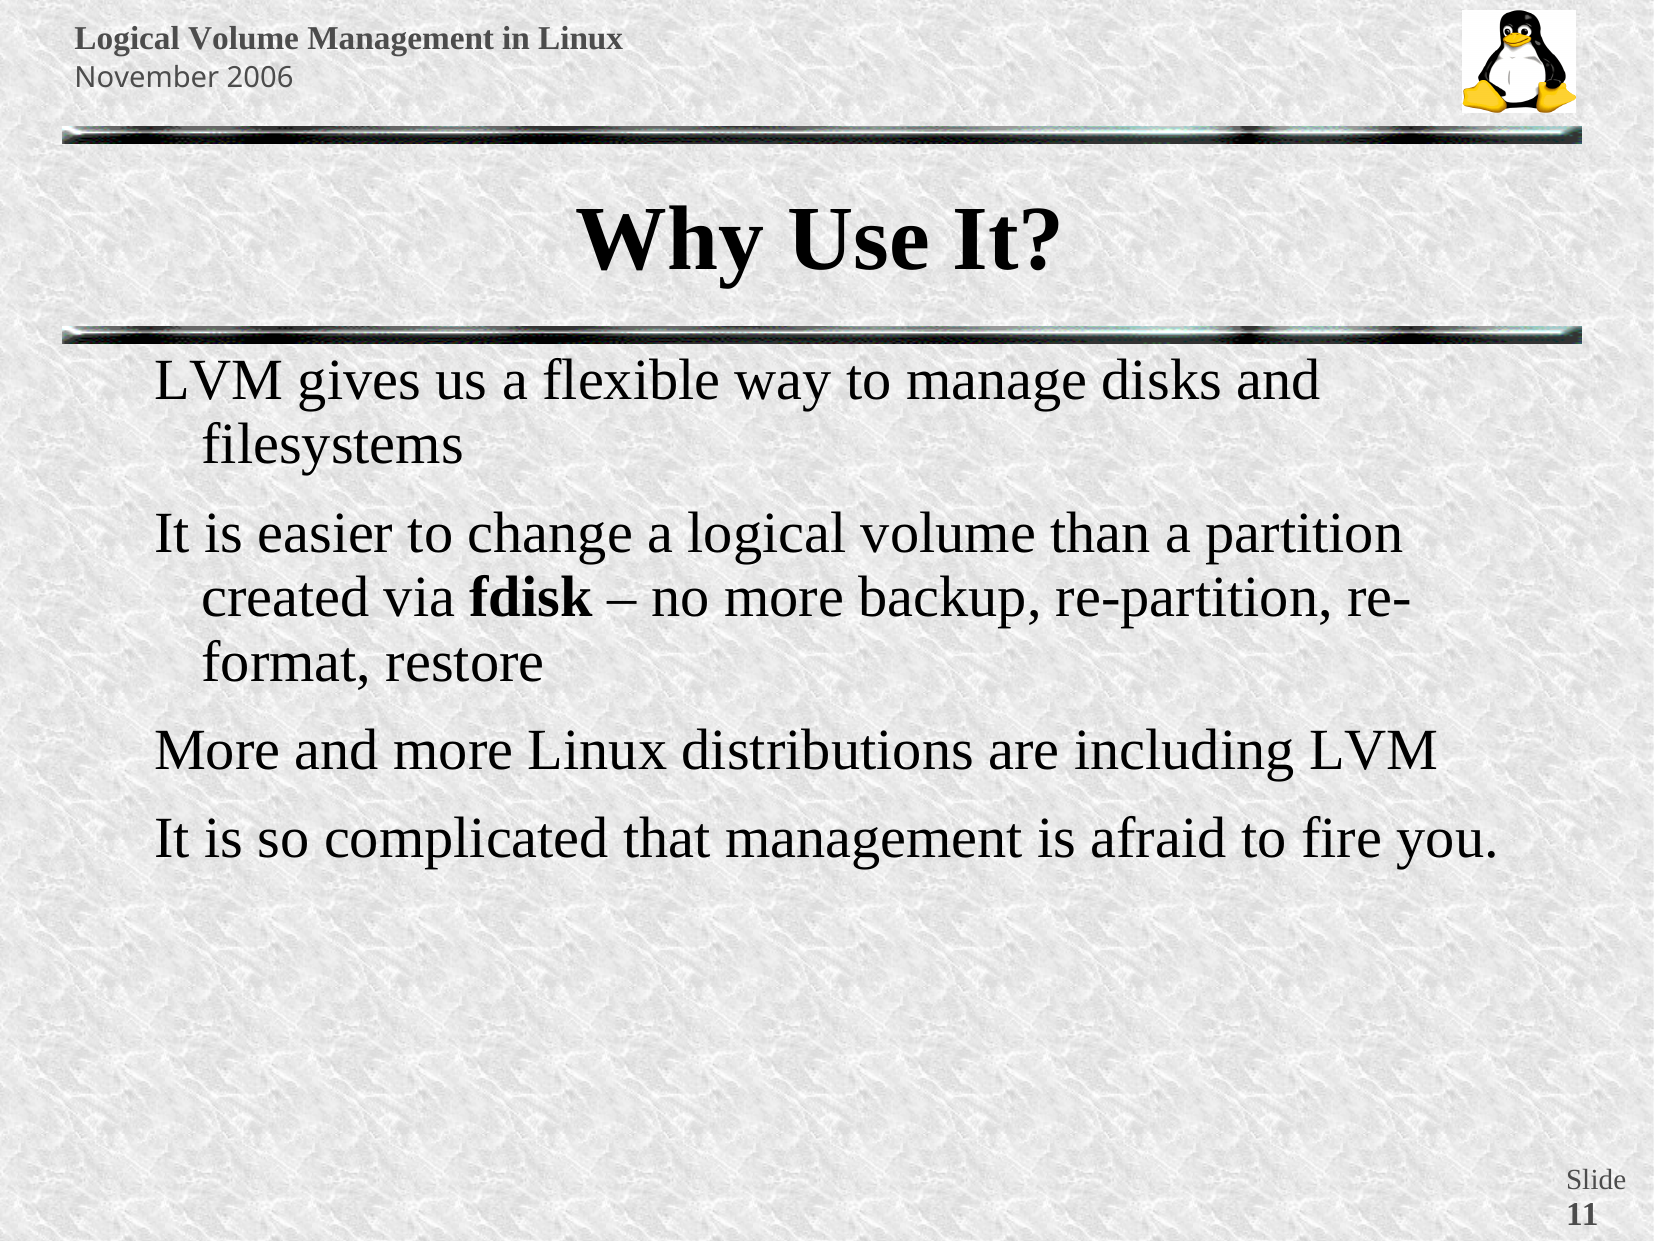

# Why Use It?
LVM gives us a flexible way to manage disks and filesystems
It is easier to change a logical volume than a partition created via fdisk – no more backup, re-partition, re-format, restore
More and more Linux distributions are including LVM
It is so complicated that management is afraid to fire you.